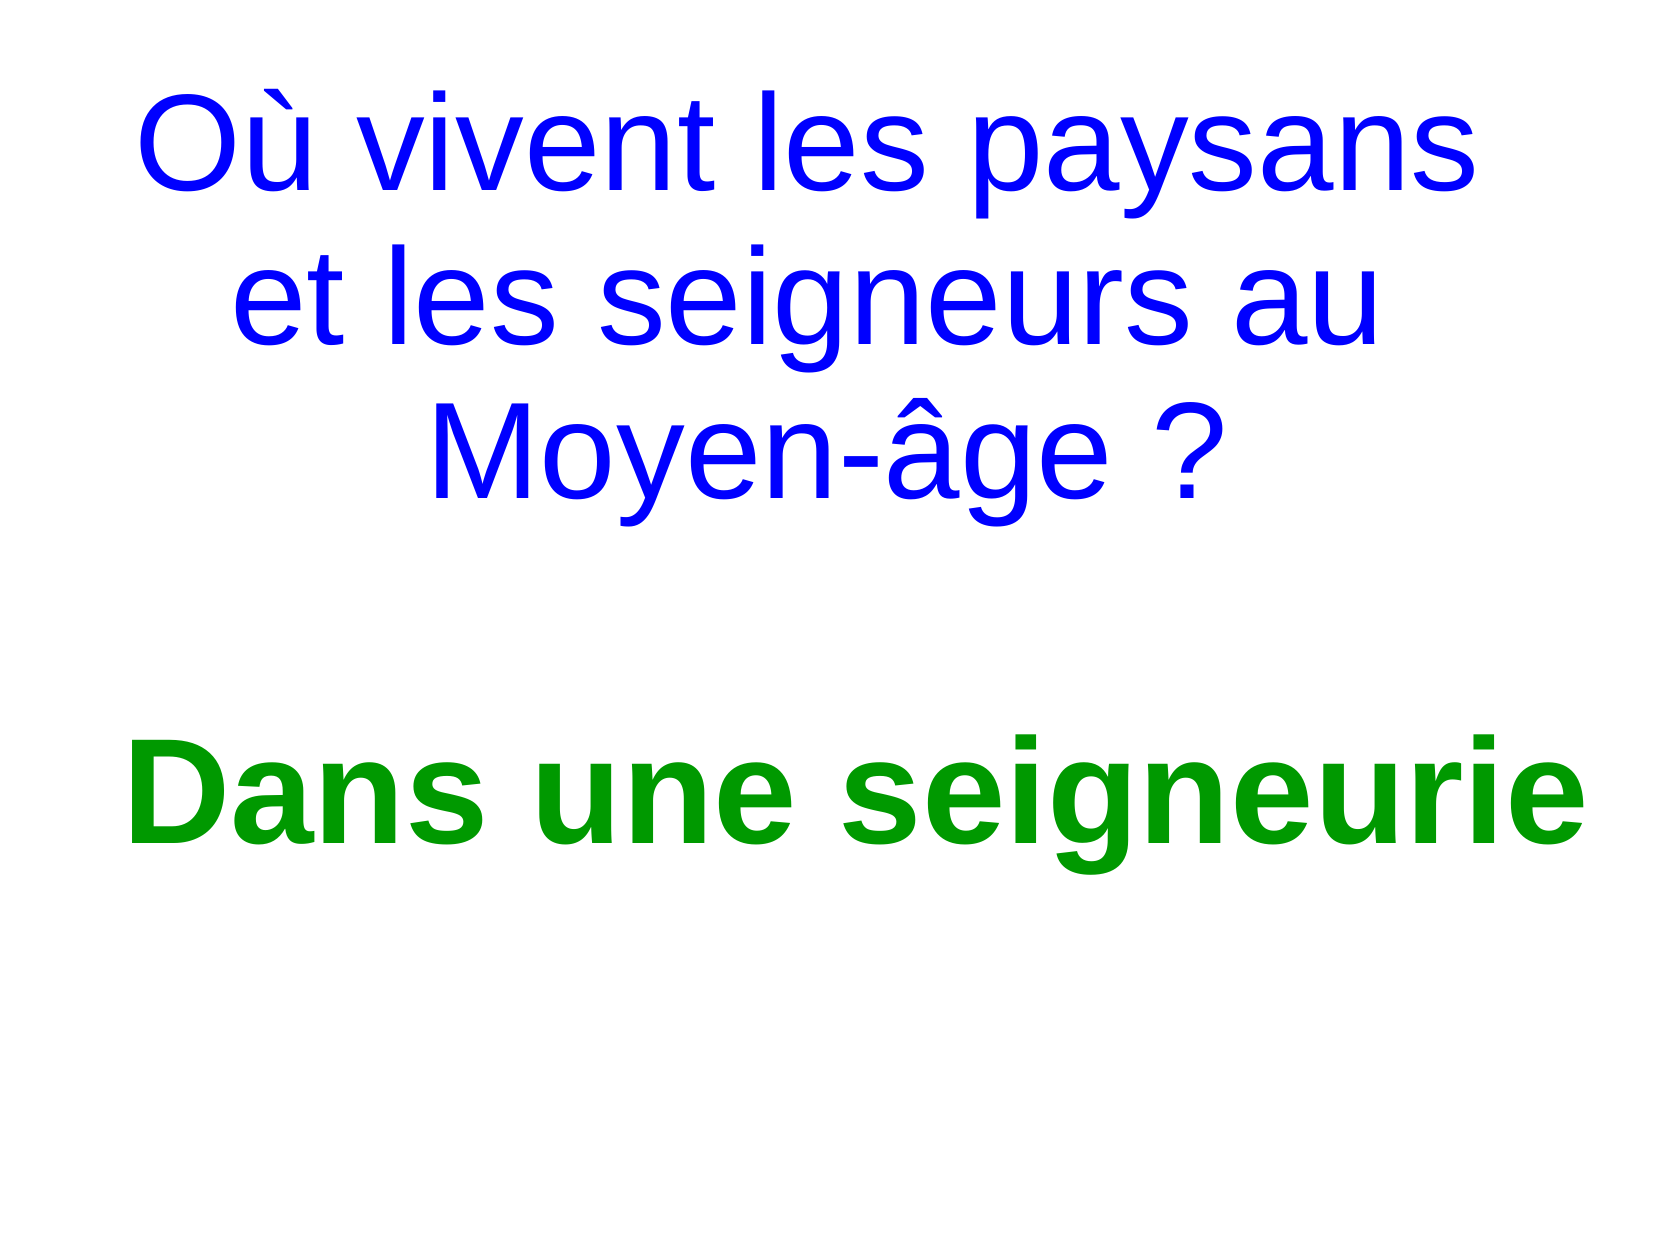

Où vivent les paysans
et les seigneurs au
Moyen-âge ?
Dans une seigneurie